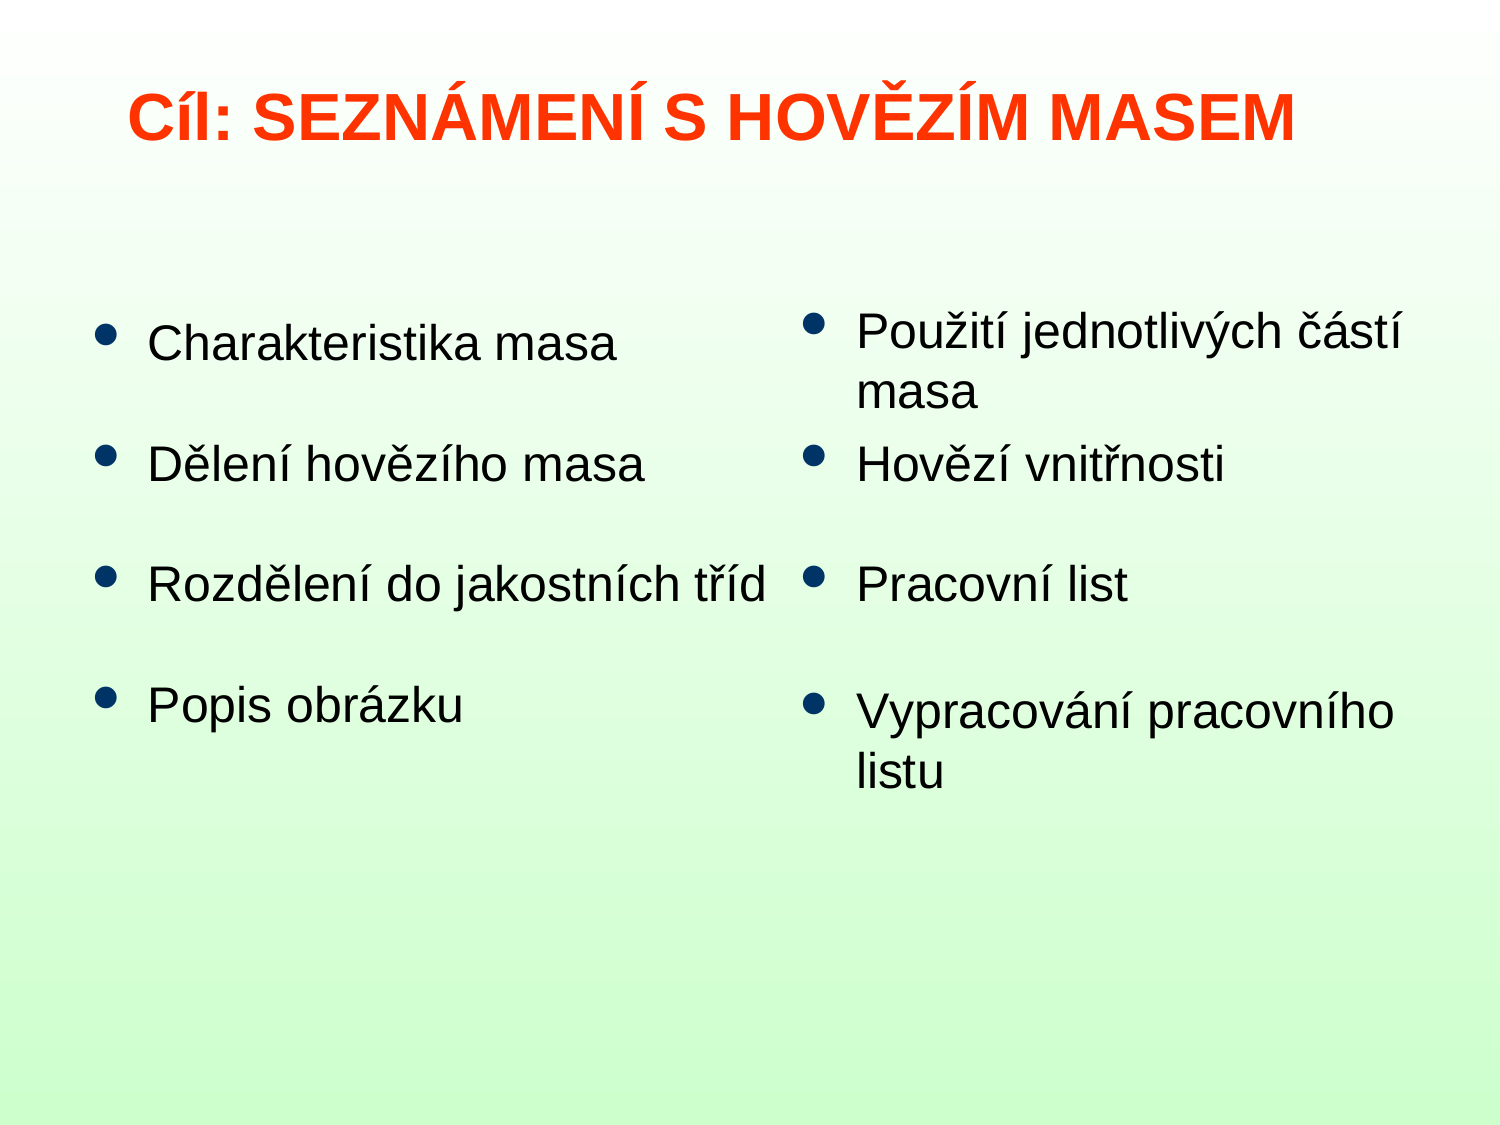

# Cíl: SEZNÁMENÍ S HOVĚZÍM MASEM
Použití jednotlivých částí masa
Hovězí vnitřnosti
Pracovní list
Vypracování pracovního listu
Charakteristika masa
Dělení hovězího masa
Rozdělení do jakostních tříd
Popis obrázku